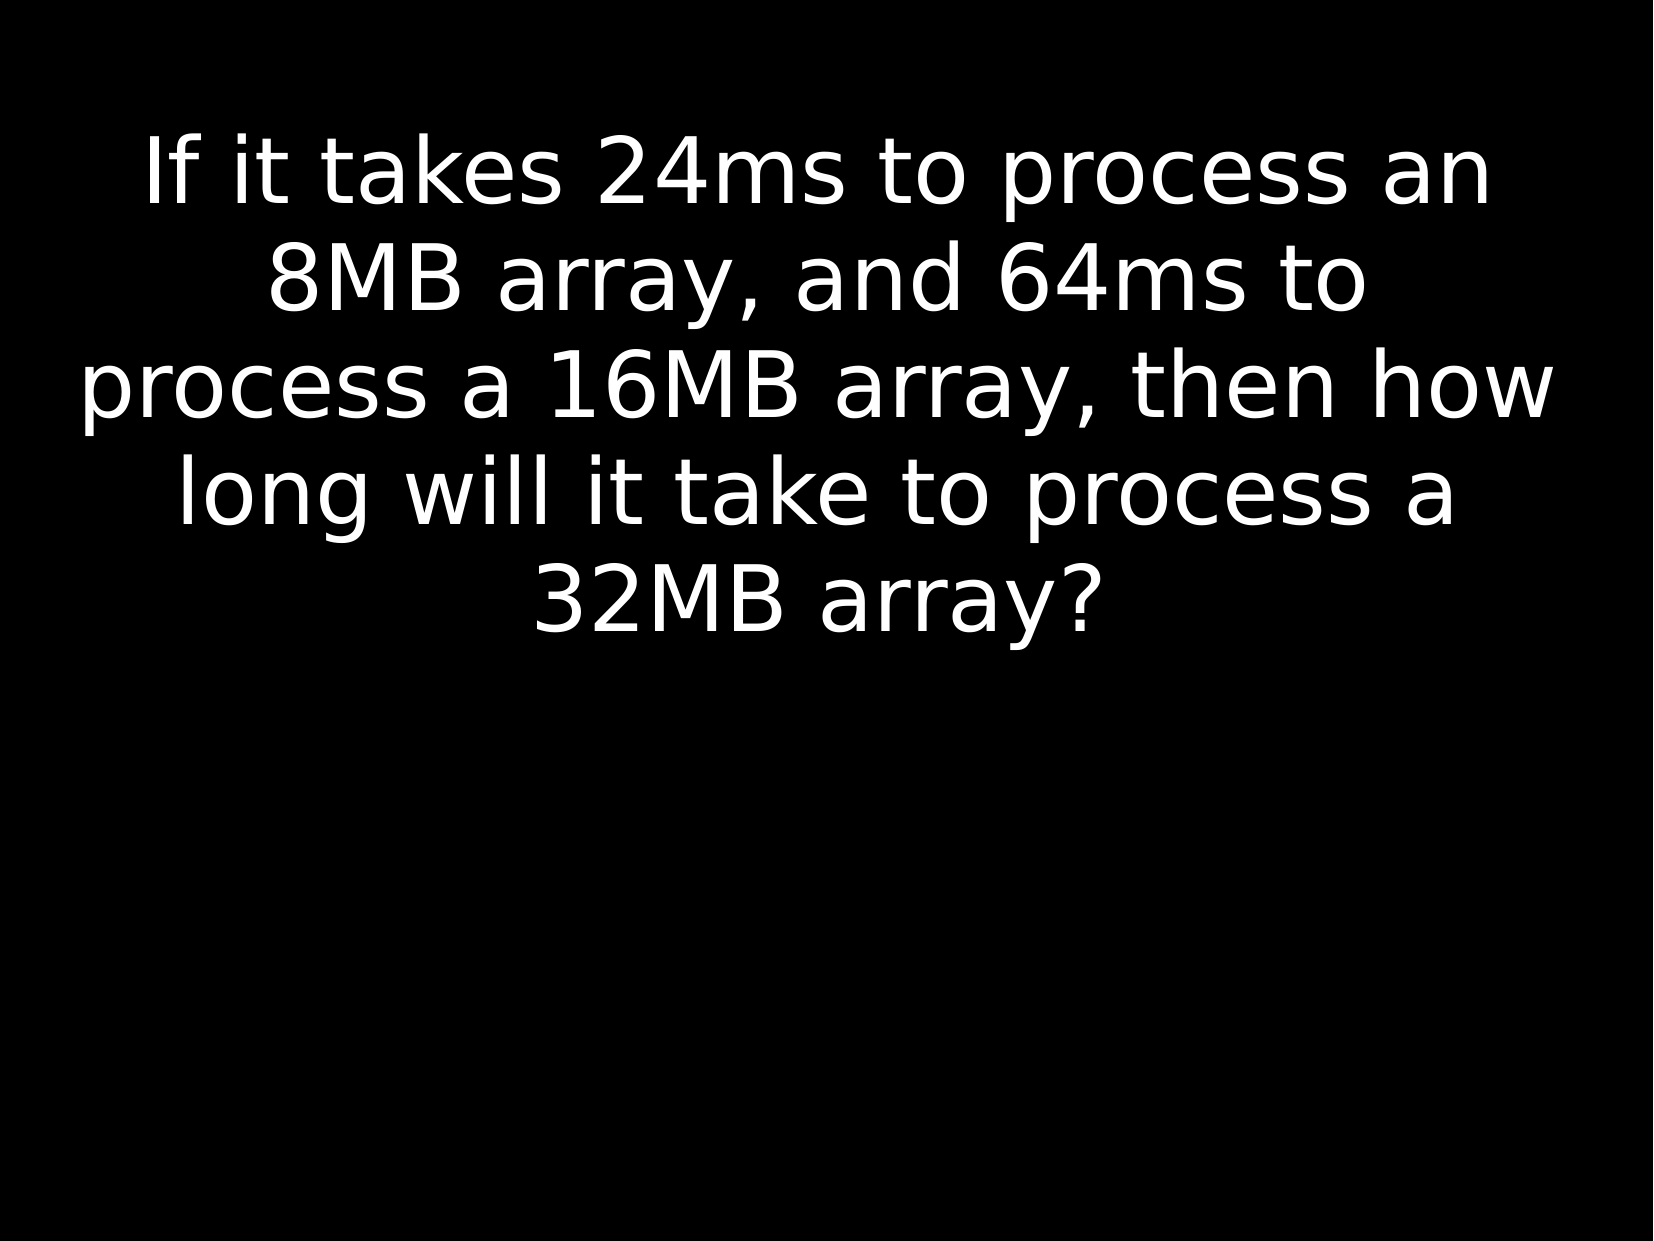

# If it takes 24ms to process an 8MB array, and 64ms to process a 16MB array, then how long will it take to process a 32MB array?